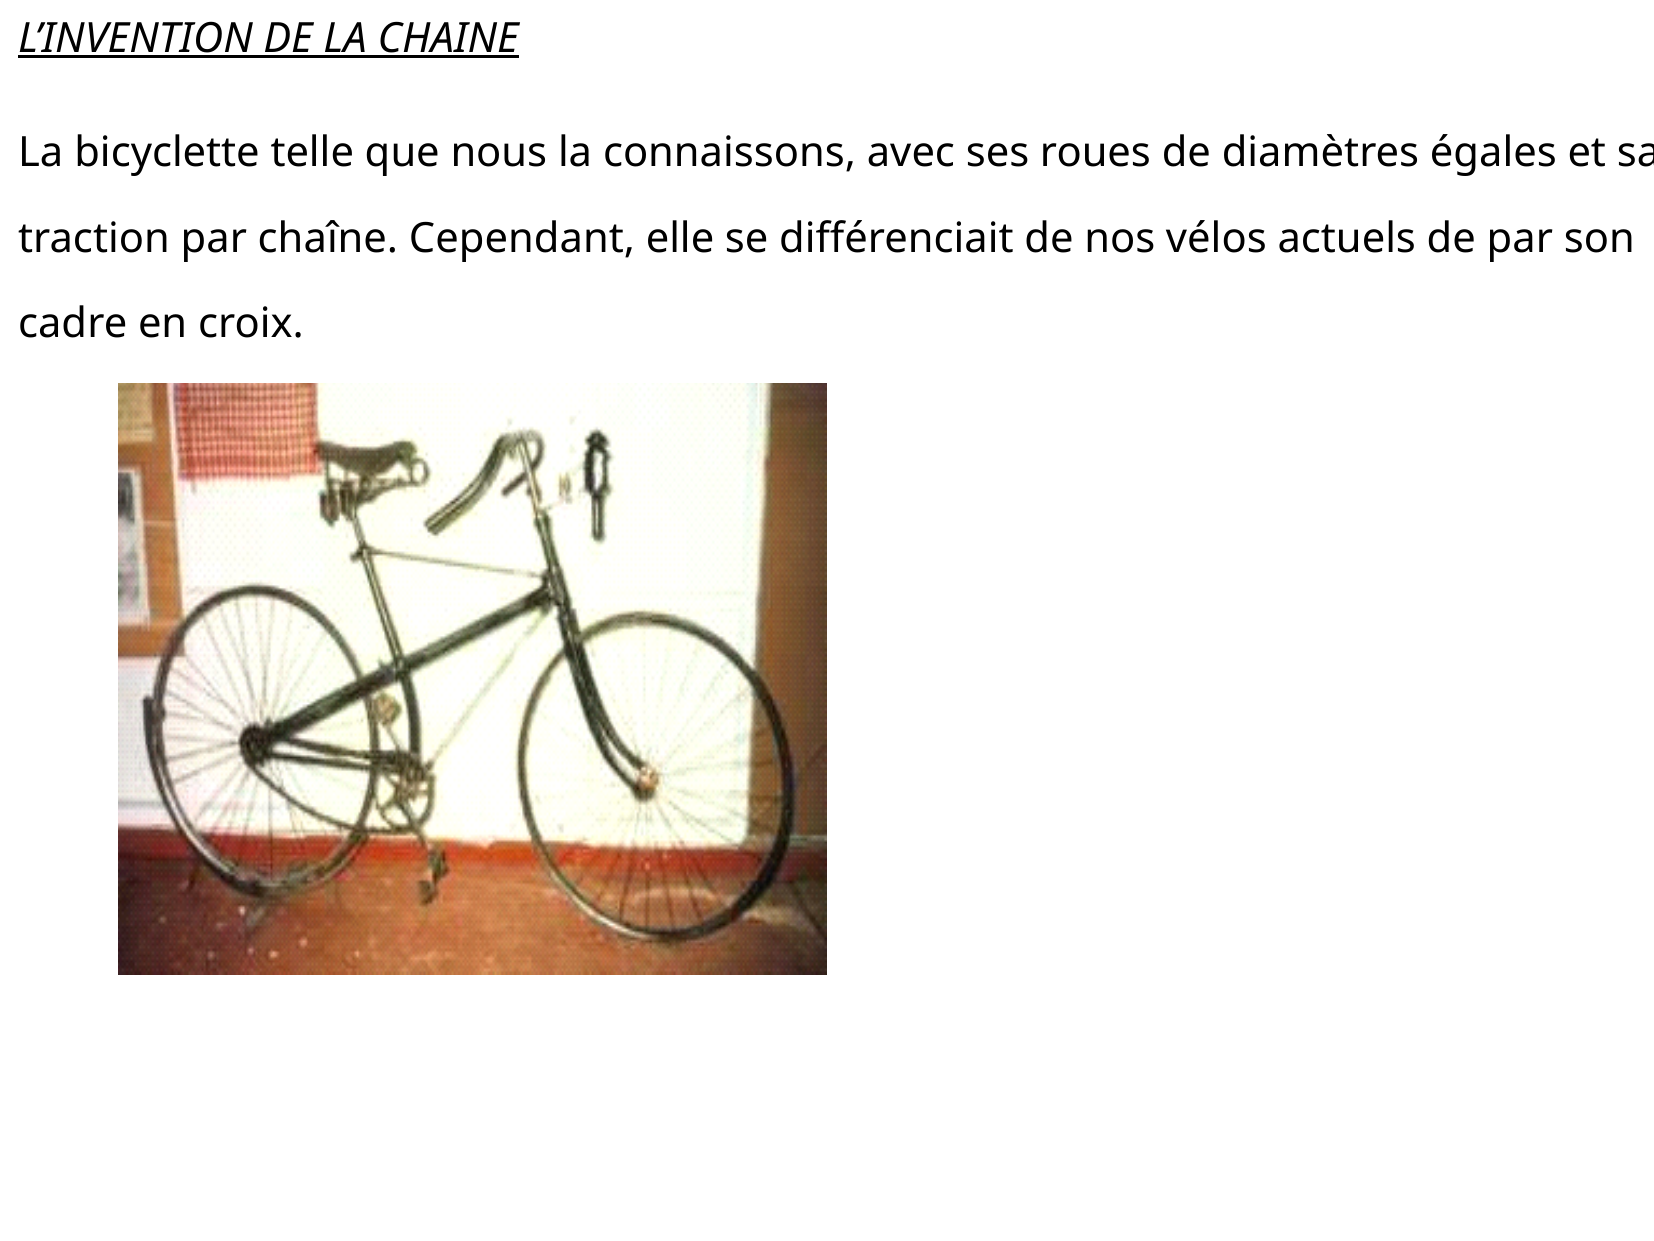

L’INVENTION DE LA CHAINE
La bicyclette telle que nous la connaissons, avec ses roues de diamètres égales et sa traction par chaîne. Cependant, elle se différenciait de nos vélos actuels de par son cadre en croix.